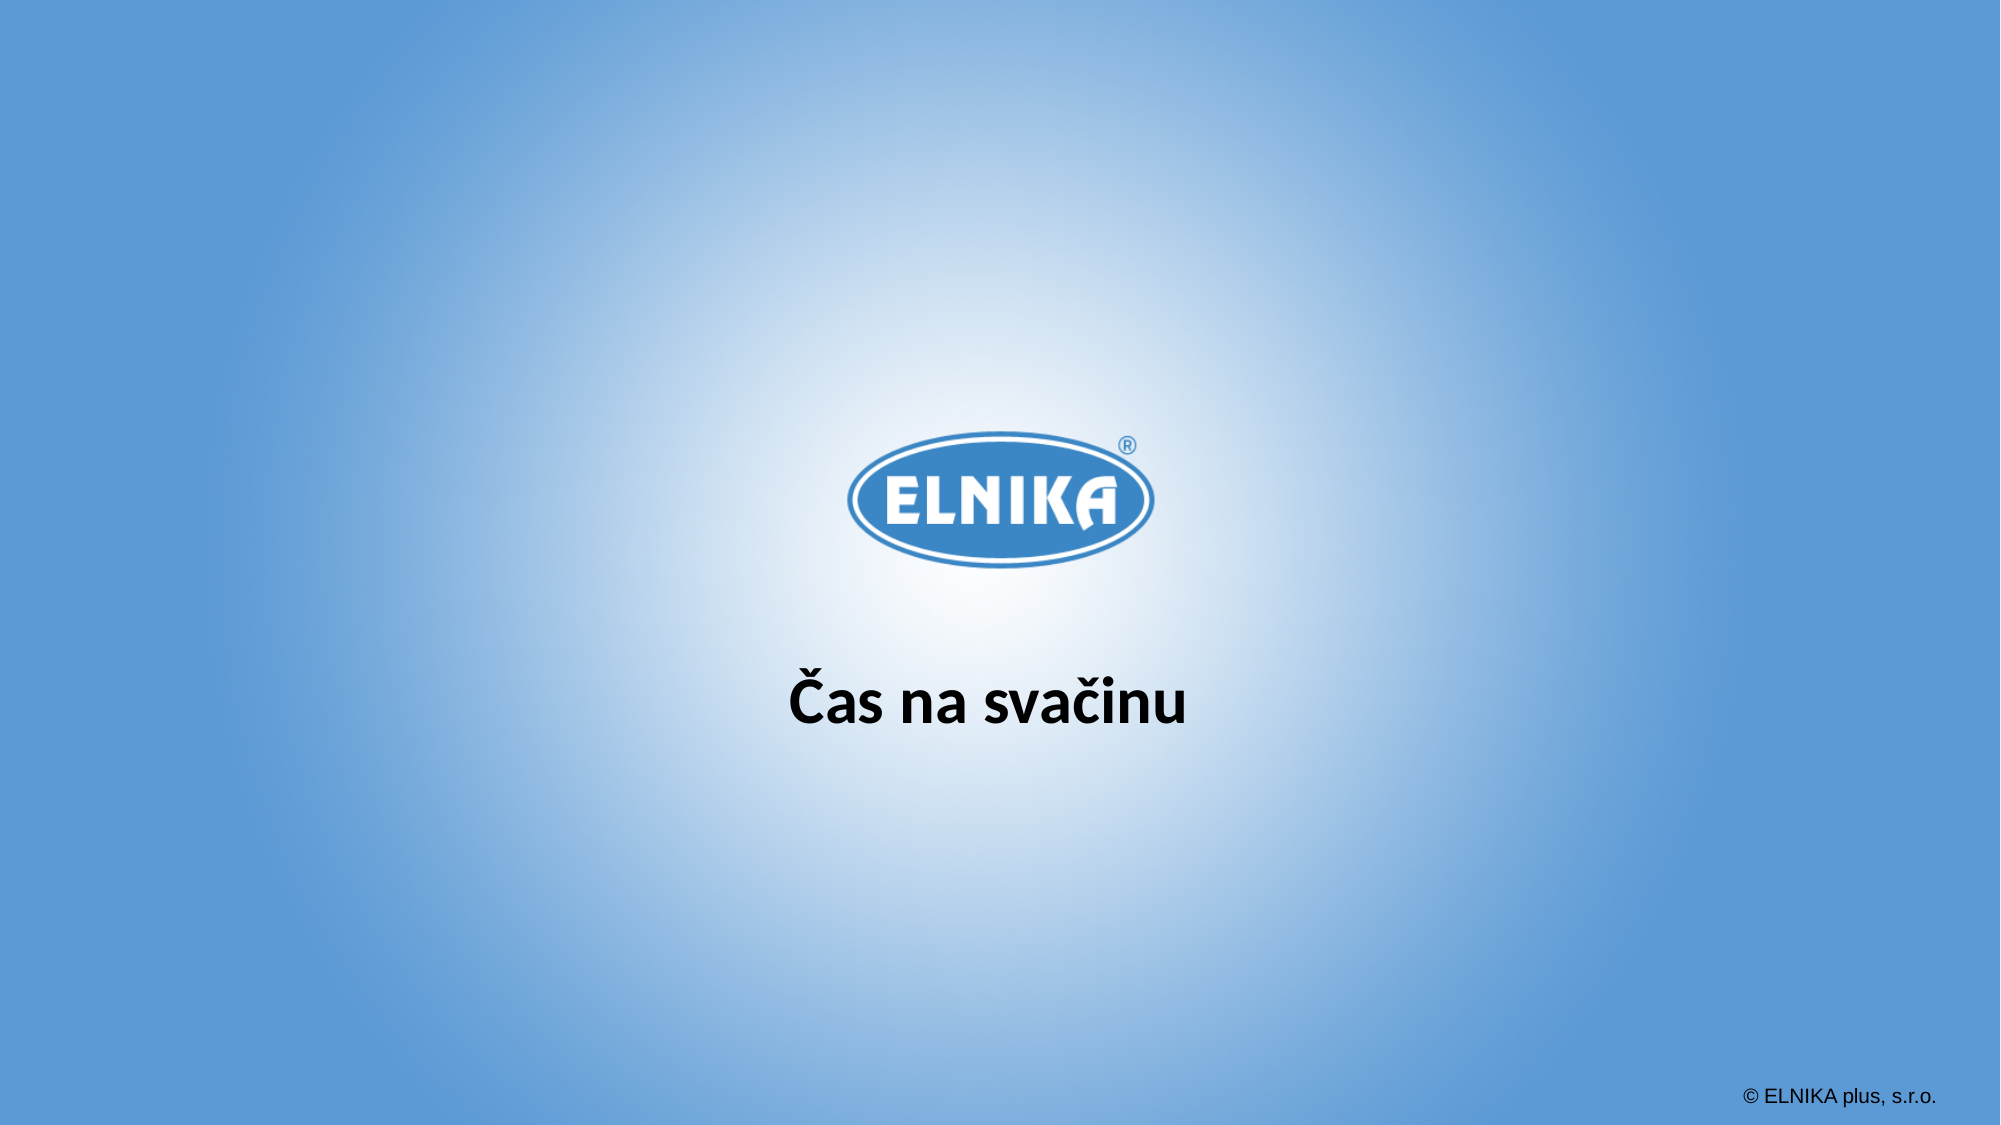

Čas na svačinu
© ELNIKA plus, s.r.o.